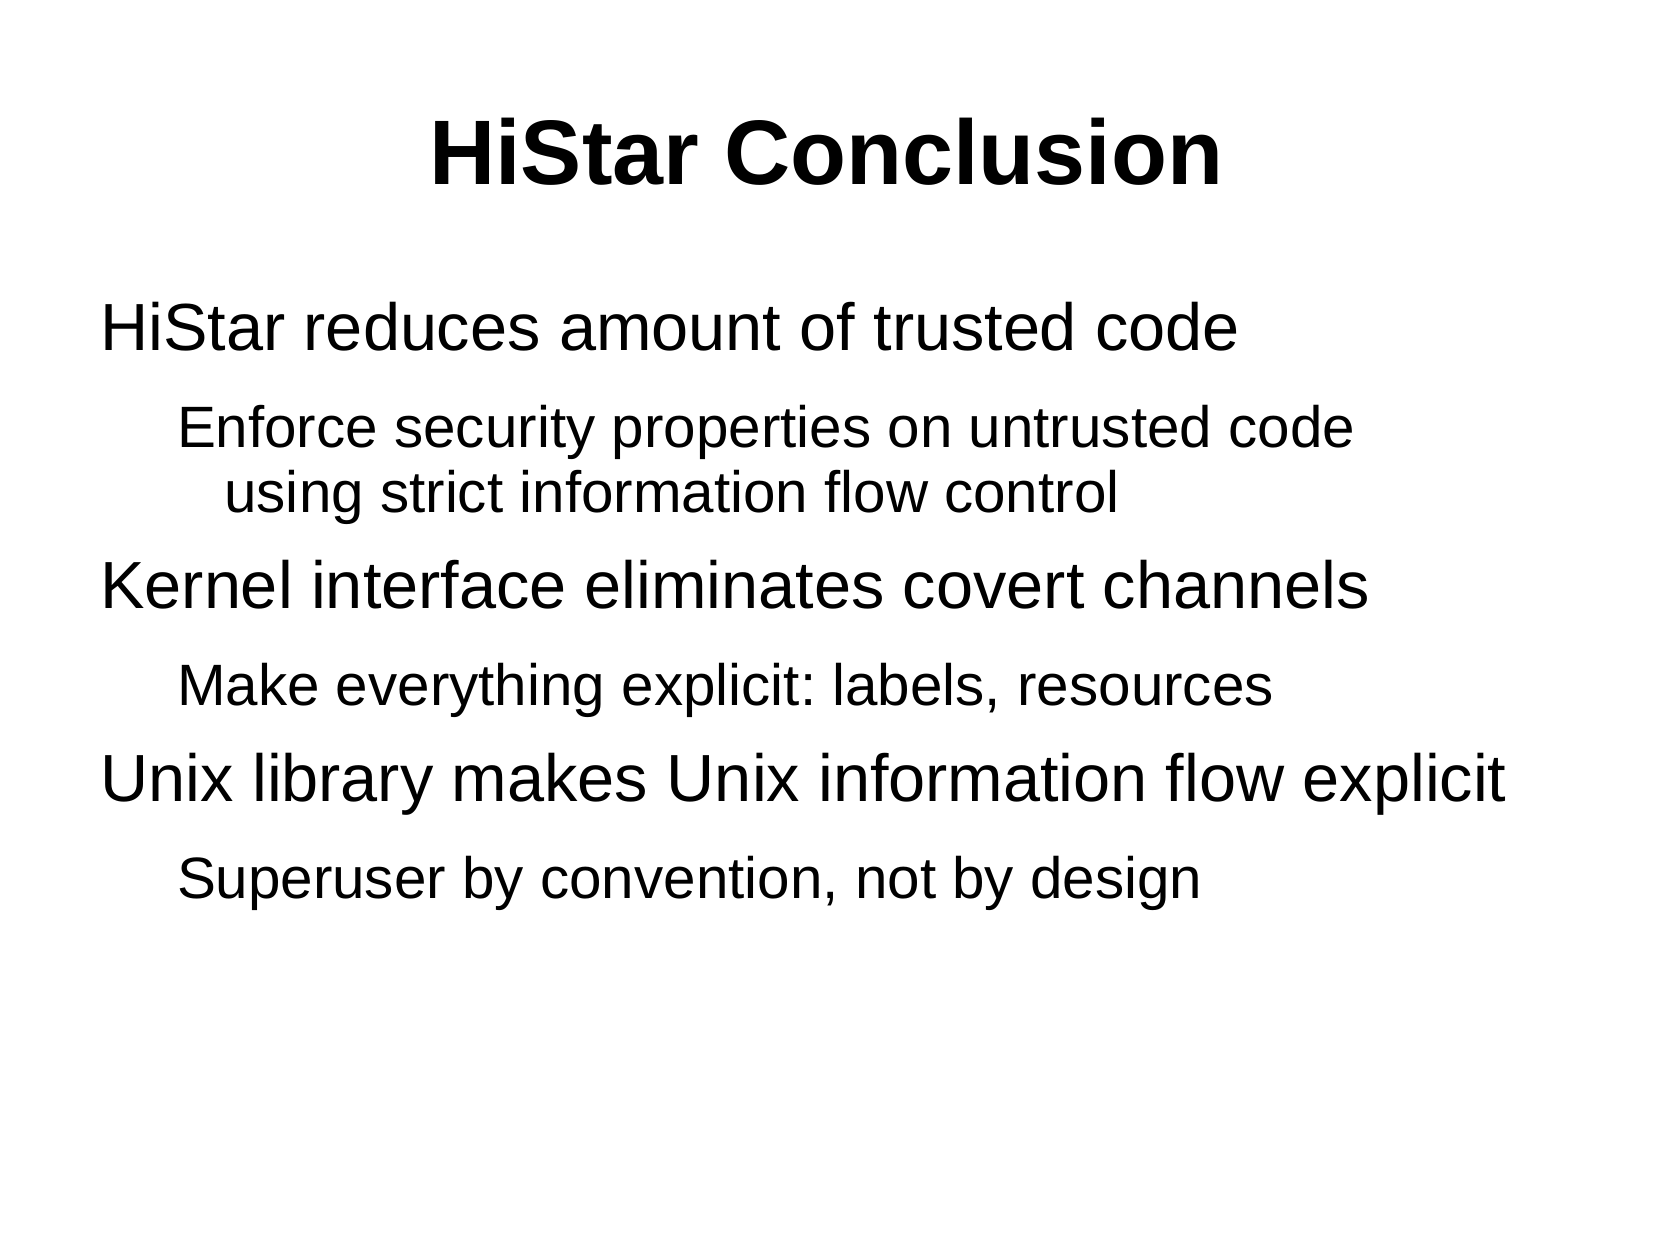

# HiStar Conclusion
HiStar reduces amount of trusted code
Enforce security properties on untrusted code
using strict information flow control
Kernel interface eliminates covert channels
Make everything explicit: labels, resources
Unix library makes Unix information flow explicit
Superuser by convention, not by design